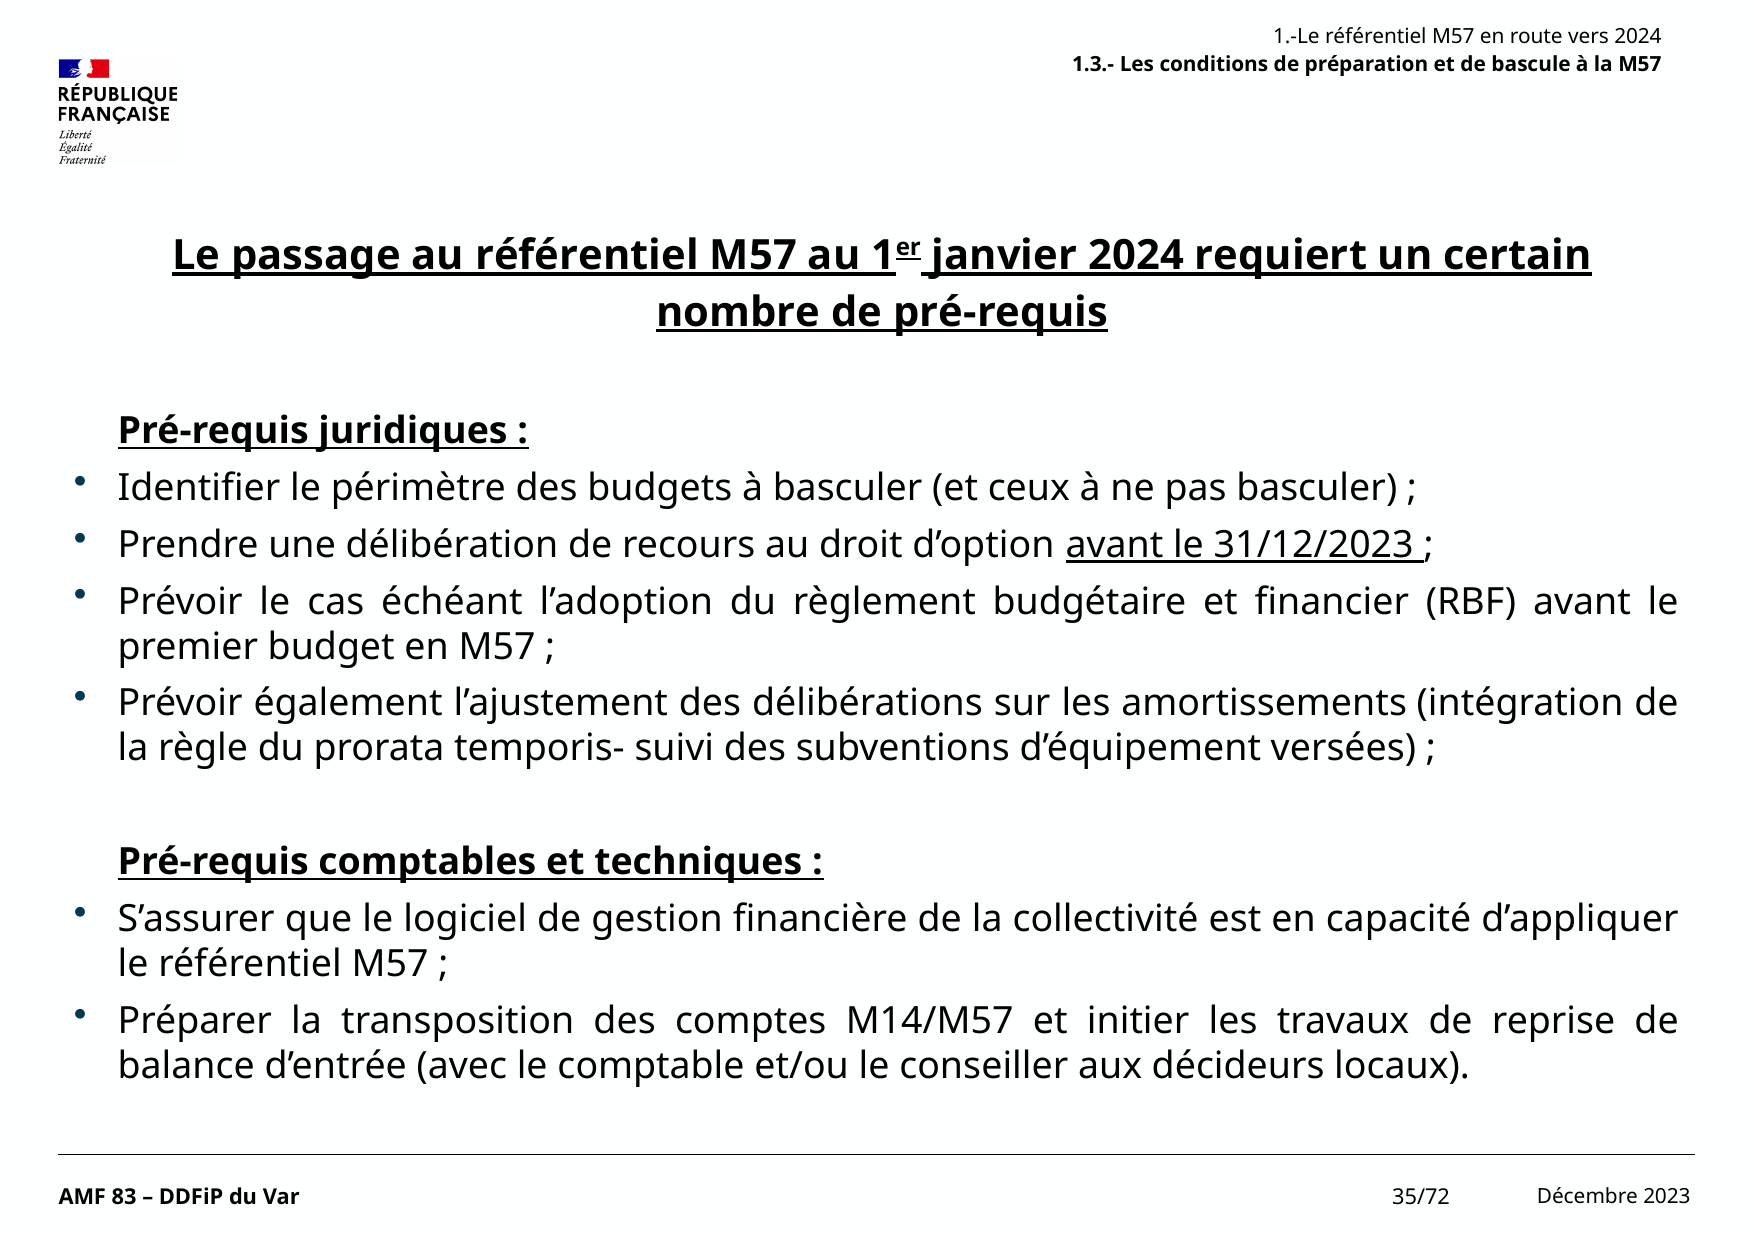

1.-Le référentiel M57 en route vers 2024
1.3.- Les conditions de préparation et de bascule à la M57
Le passage au référentiel M57 au 1er janvier 2024 requiert un certain nombre de pré-requis
# Pré-requis juridiques :
Identifier le périmètre des budgets à basculer (et ceux à ne pas basculer) ;
Prendre une délibération de recours au droit d’option avant le 31/12/2023 ;
Prévoir le cas échéant l’adoption du règlement budgétaire et financier (RBF) avant le premier budget en M57 ;
Prévoir également l’ajustement des délibérations sur les amortissements (intégration de la règle du prorata temporis- suivi des subventions d’équipement versées) ;
Pré-requis comptables et techniques :
S’assurer que le logiciel de gestion financière de la collectivité est en capacité d’appliquer le référentiel M57 ;
Préparer la transposition des comptes M14/M57 et initier les travaux de reprise de balance d’entrée (avec le comptable et/ou le conseiller aux décideurs locaux).